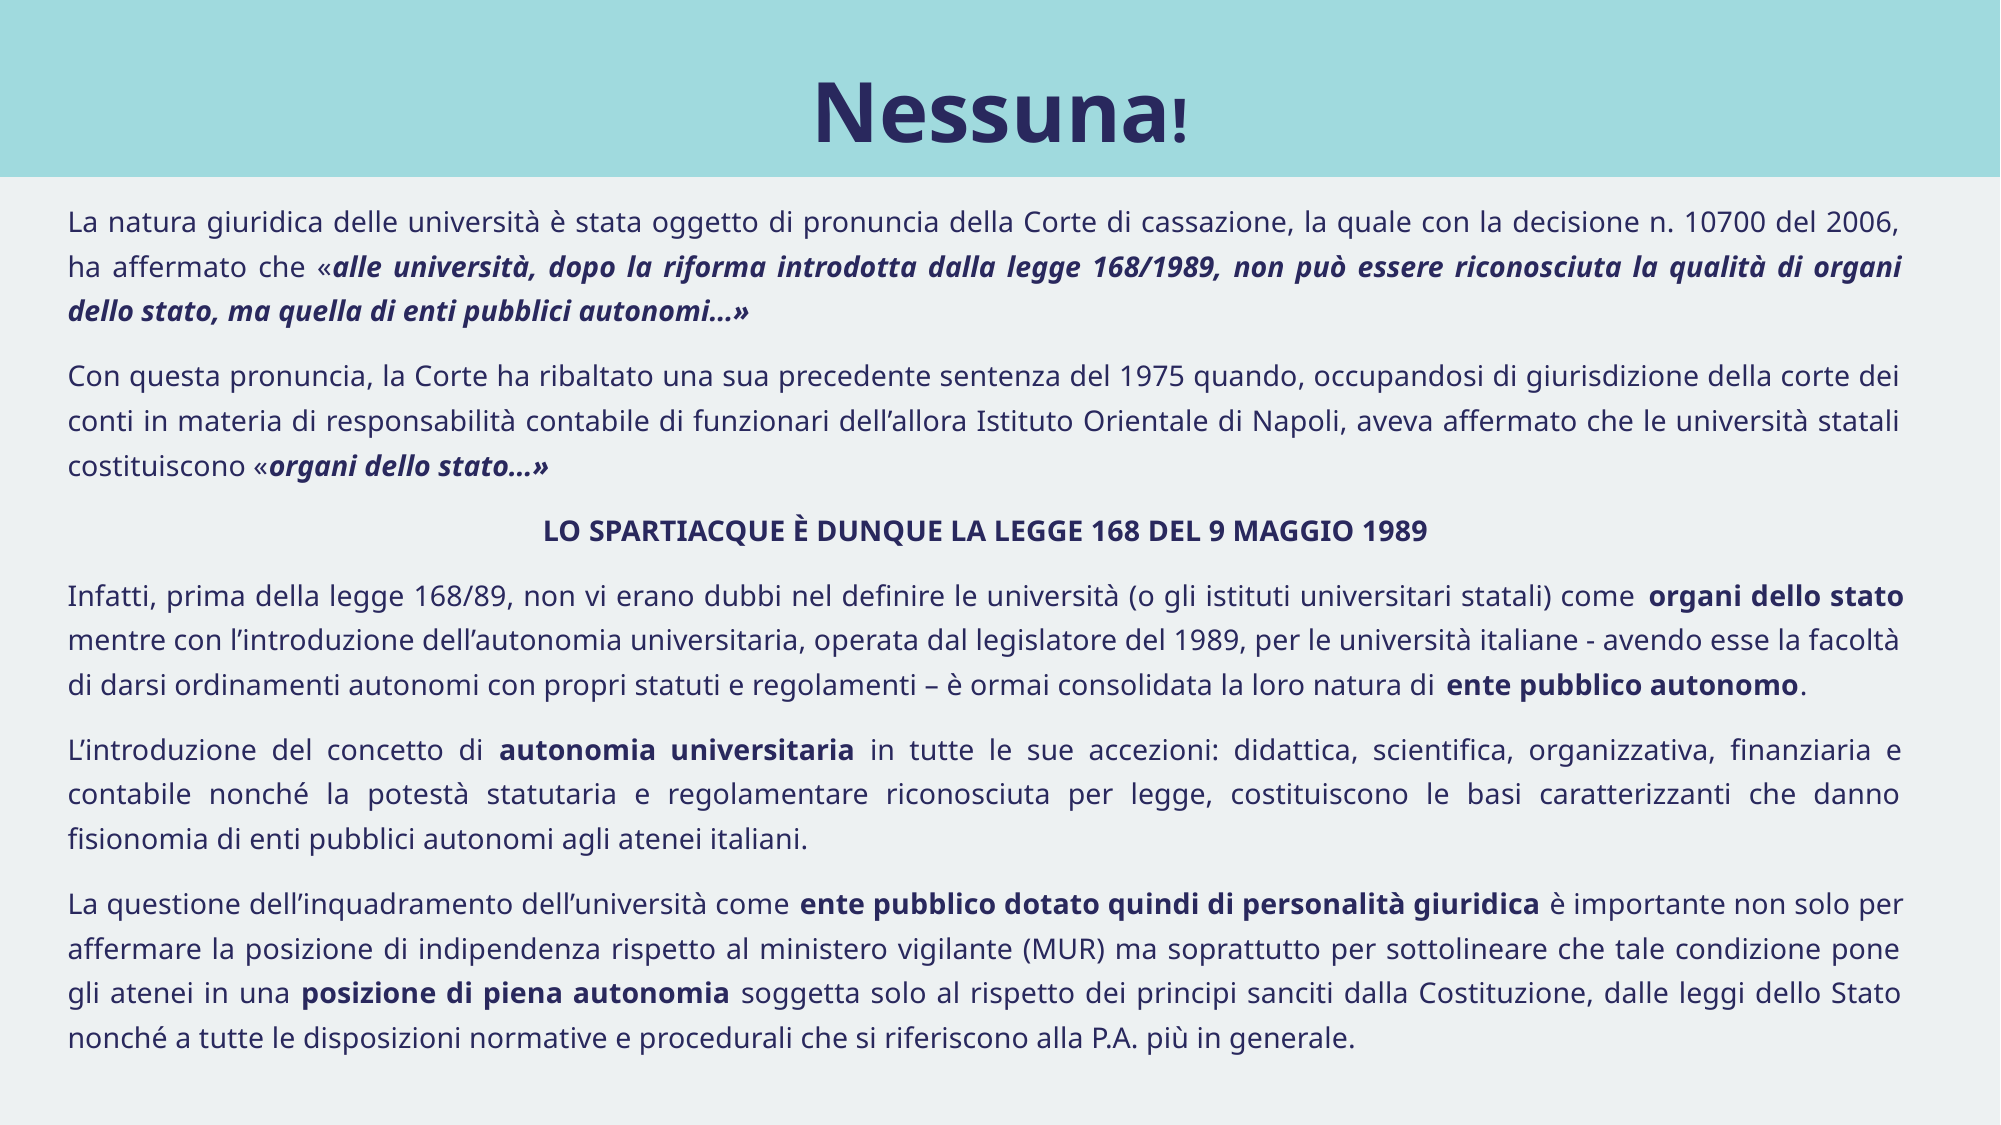

# Nessuna!
La natura giuridica delle università è stata oggetto di pronuncia della Corte di cassazione, la quale con la decisione n. 10700 del 2006, ha affermato che «alle università, dopo la riforma introdotta dalla legge 168/1989, non può essere riconosciuta la qualità di organi dello stato, ma quella di enti pubblici autonomi…»
Con questa pronuncia, la Corte ha ribaltato una sua precedente sentenza del 1975 quando, occupandosi di giurisdizione della corte dei conti in materia di responsabilità contabile di funzionari dell’allora Istituto Orientale di Napoli, aveva affermato che le università statali costituiscono «organi dello stato…»
LO SPARTIACQUE È DUNQUE LA LEGGE 168 DEL 9 MAGGIO 1989
Infatti, prima della legge 168/89, non vi erano dubbi nel definire le università (o gli istituti universitari statali) come organi dello stato mentre con l’introduzione dell’autonomia universitaria, operata dal legislatore del 1989, per le università italiane - avendo esse la facoltà di darsi ordinamenti autonomi con propri statuti e regolamenti – è ormai consolidata la loro natura di ente pubblico autonomo.
L’introduzione del concetto di autonomia universitaria in tutte le sue accezioni: didattica, scientifica, organizzativa, finanziaria e contabile nonché la potestà statutaria e regolamentare riconosciuta per legge, costituiscono le basi caratterizzanti che danno fisionomia di enti pubblici autonomi agli atenei italiani.
La questione dell’inquadramento dell’università come ente pubblico dotato quindi di personalità giuridica è importante non solo per affermare la posizione di indipendenza rispetto al ministero vigilante (MUR) ma soprattutto per sottolineare che tale condizione pone gli atenei in una posizione di piena autonomia soggetta solo al rispetto dei principi sanciti dalla Costituzione, dalle leggi dello Stato nonché a tutte le disposizioni normative e procedurali che si riferiscono alla P.A. più in generale.